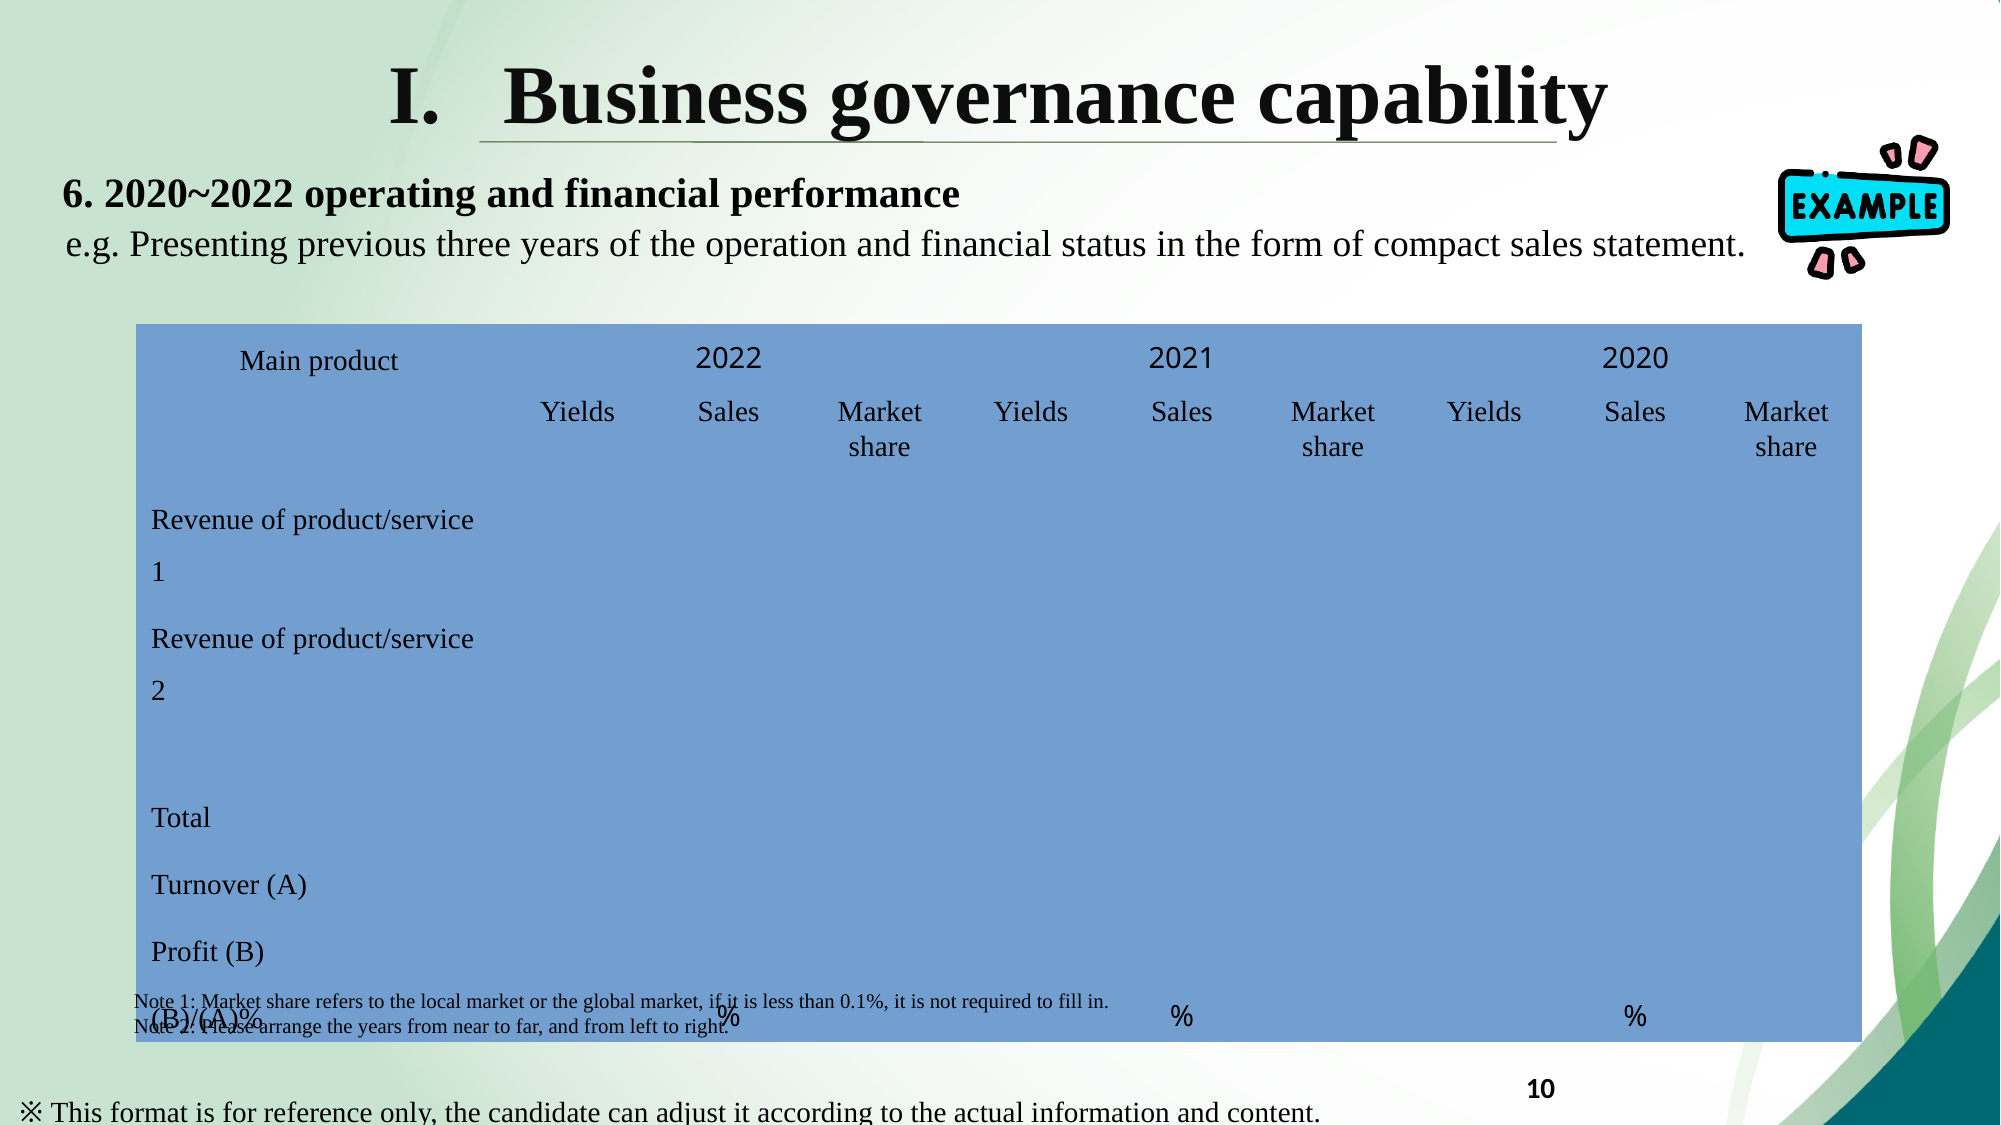

# I. Business governance capability
6. 2020~2022 operating and financial performance
e.g. Presenting previous three years of the operation and financial status in the form of compact sales statement.
| Main product | 2022 | | | 2021 | | | 2020 | | |
| --- | --- | --- | --- | --- | --- | --- | --- | --- | --- |
| | Yields | Sales | Market share | Yields | Sales | Market share | Yields | Sales | Market share |
| Revenue of product/service 1 | | | | | | | | | |
| Revenue of product/service 2 | | | | | | | | | |
| | | | | | | | | | |
| Total | | | | | | | | | |
| Turnover (A) | | | | | | | | | |
| Profit (B) | | | | | | | | | |
| (B)/(A)% | % | | | % | | | % | | |
Note 1: Market share refers to the local market or the global market, if it is less than 0.1%, it is not required to fill in.
Note 2: Please arrange the years from near to far, and from left to right.
10
※ This format is for reference only, the candidate can adjust it according to the actual information and content.